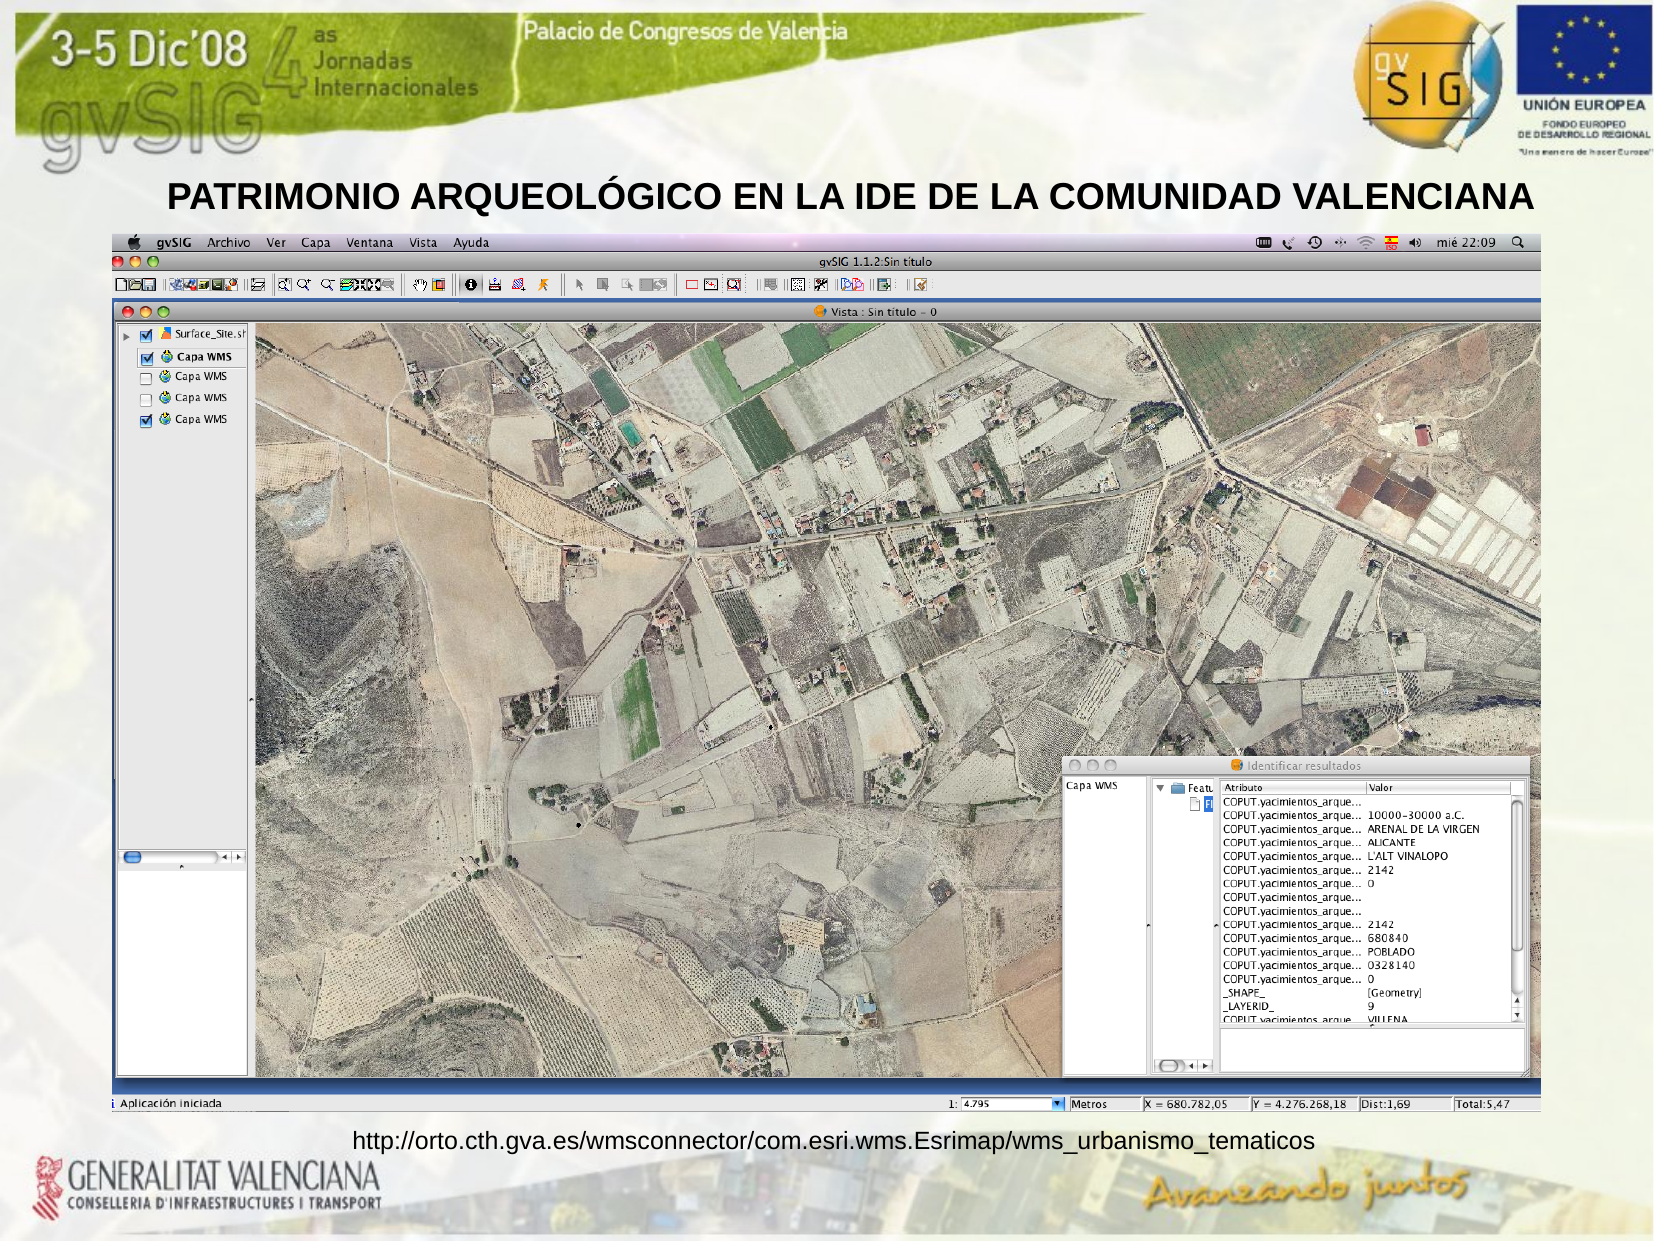

PATRIMONIO ARQUEOLÓGICO EN LA IDE DE LA COMUNIDAD VALENCIANA
http://orto.cth.gva.es/wmsconnector/com.esri.wms.Esrimap/wms_urbanismo_tematicos